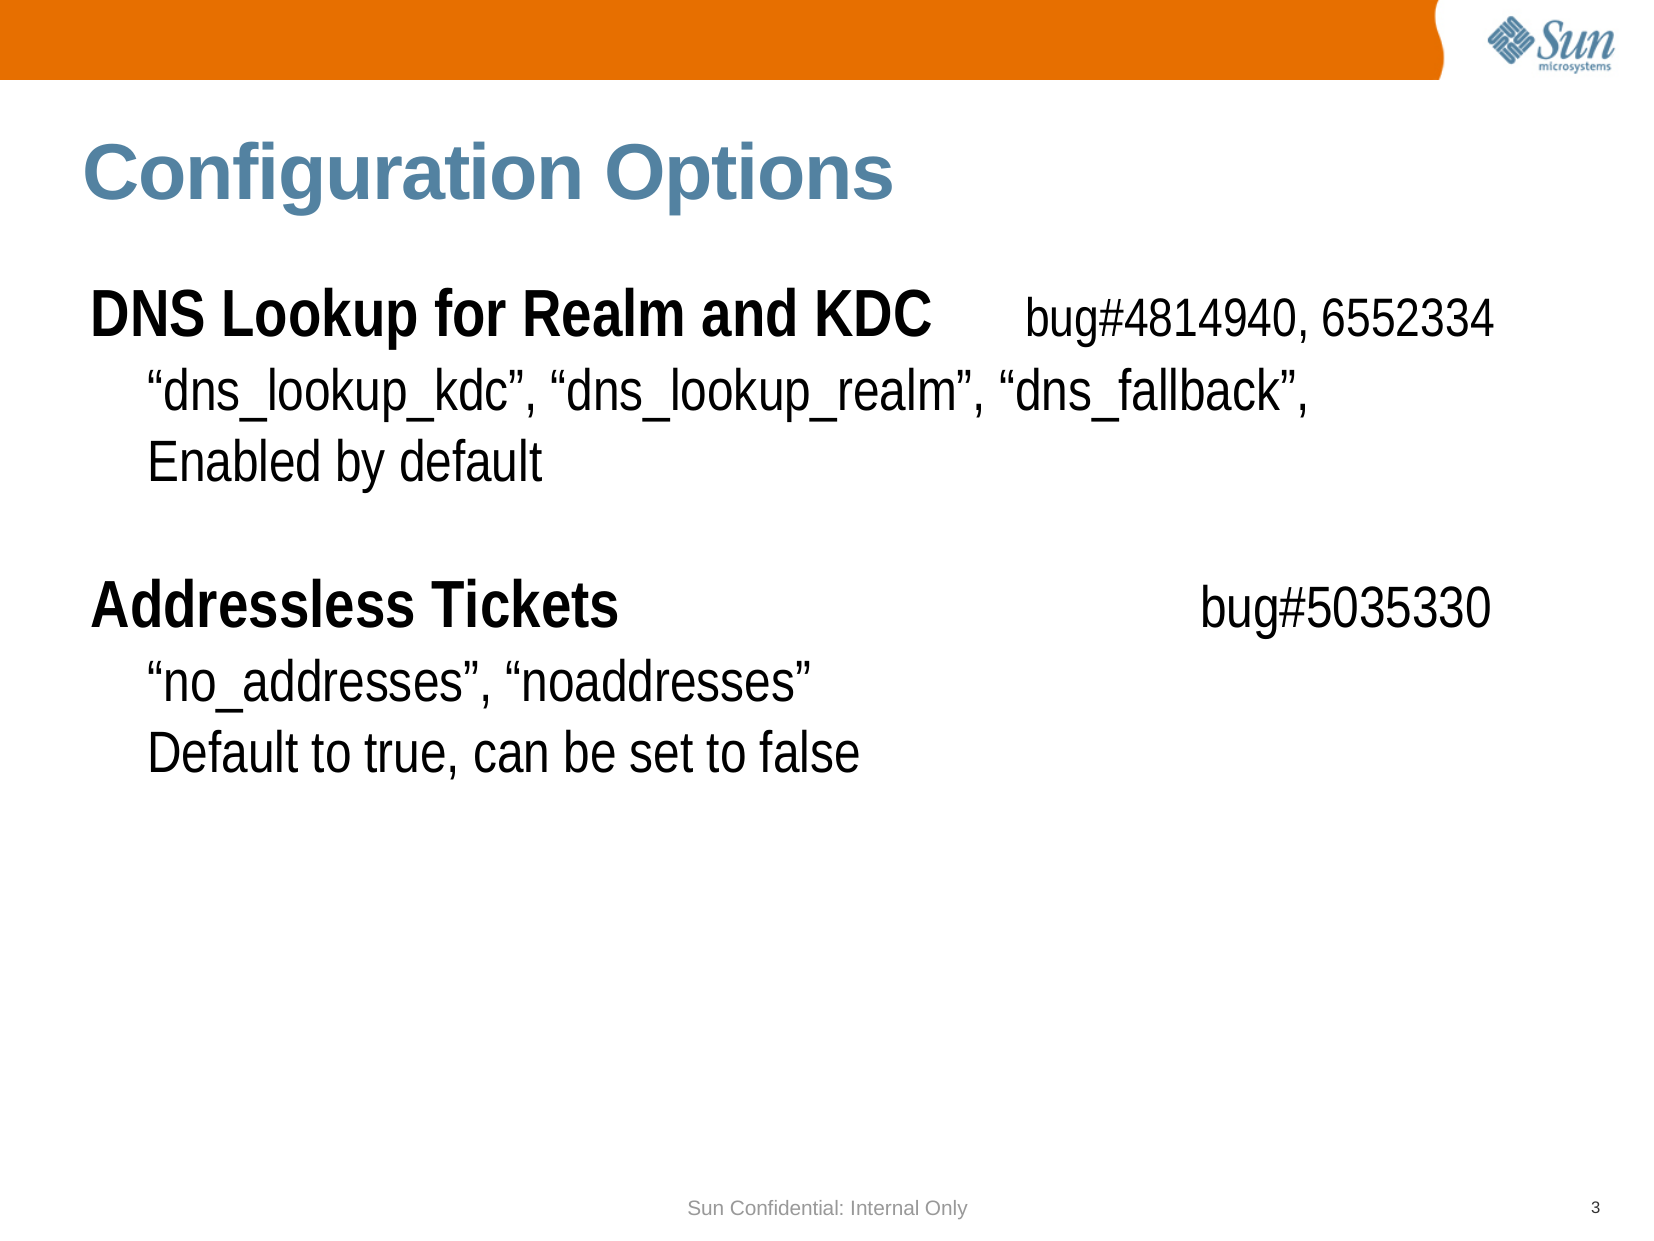

# Configuration Options
DNS Lookup for Realm and KDC bug#4814940, 6552334
“dns_lookup_kdc”, “dns_lookup_realm”, “dns_fallback”,
Enabled by default
Addressless Tickets bug#5035330
“no_addresses”, “noaddresses”
Default to true, can be set to false